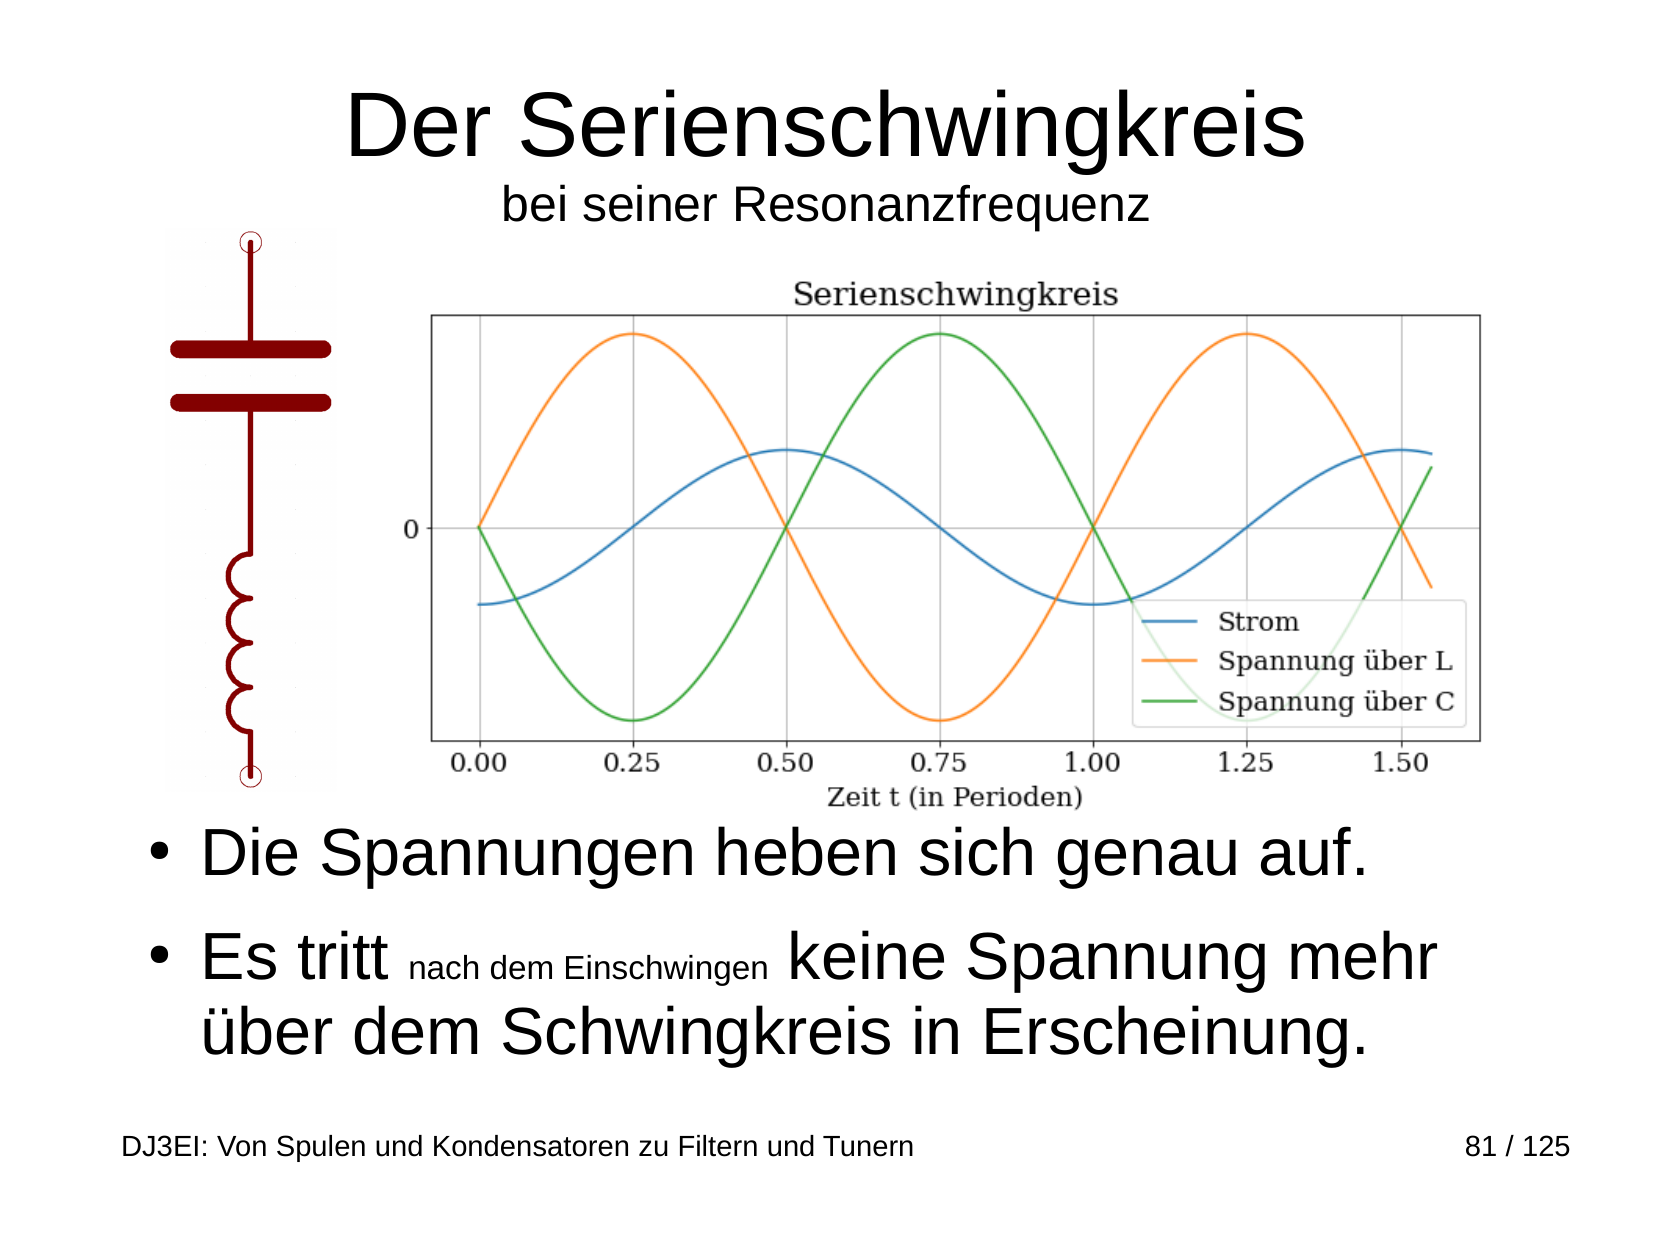

# Der Serienschwingkreis bei seiner Resonanzfrequenz
Die Spannungen heben sich genau auf.
Es tritt nach dem Einschwingen keine Spannung mehr
über dem Schwingkreis in Erscheinung.